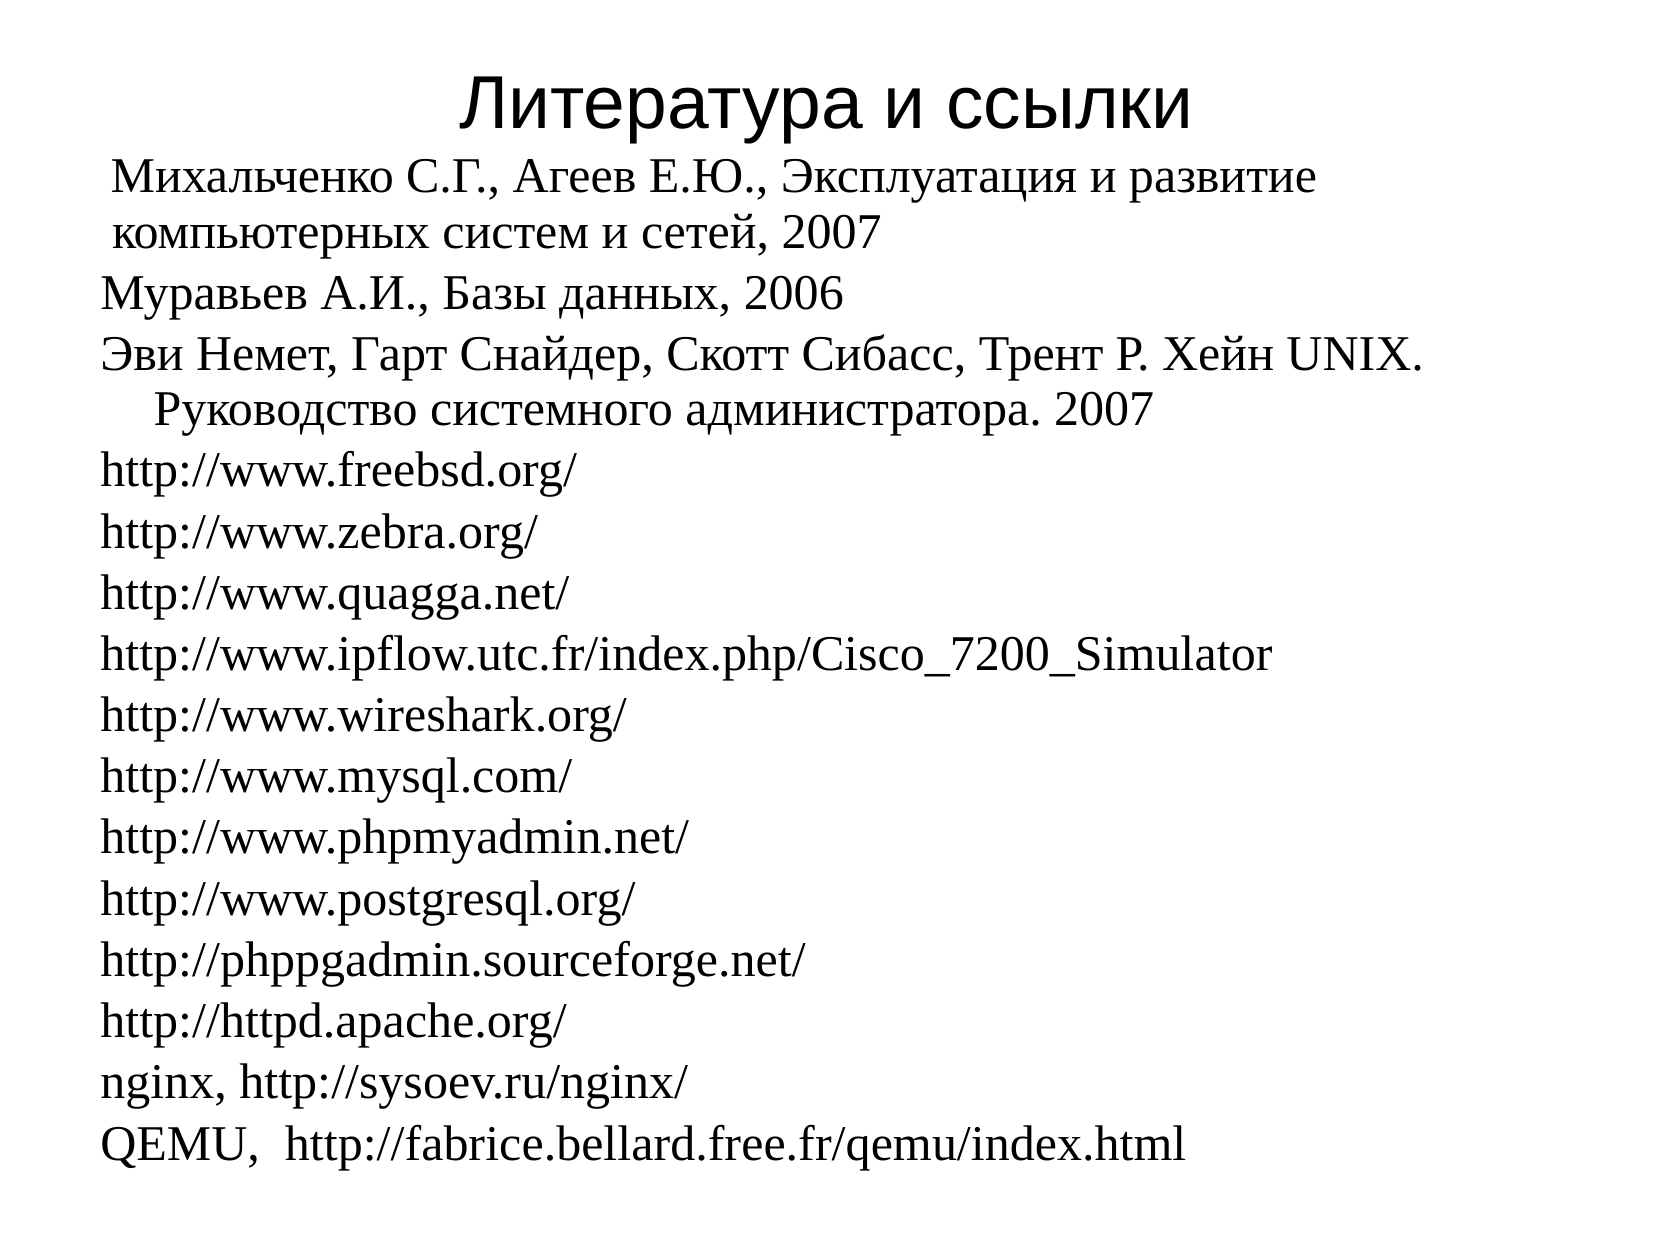

# Литература и ссылки
 Михальченко С.Г., Агеев Е.Ю., Эксплуатация и развитие компьютерных систем и сетей, 2007
Муравьев А.И., Базы данных, 2006
Эви Немет, Гарт Снайдер, Скотт Сибасс, Трент Р. Хейн UNIX. Руководство системного администратора. 2007
http://www.freebsd.org/
http://www.zebra.org/
http://www.quagga.net/
http://www.ipflow.utc.fr/index.php/Cisco_7200_Simulator
http://www.wireshark.org/
http://www.mysql.com/
http://www.phpmyadmin.net/
http://www.postgresql.org/
http://phppgadmin.sourceforge.net/
http://httpd.apache.org/
nginx, http://sysoev.ru/nginx/
QEMU, http://fabrice.bellard.free.fr/qemu/index.html